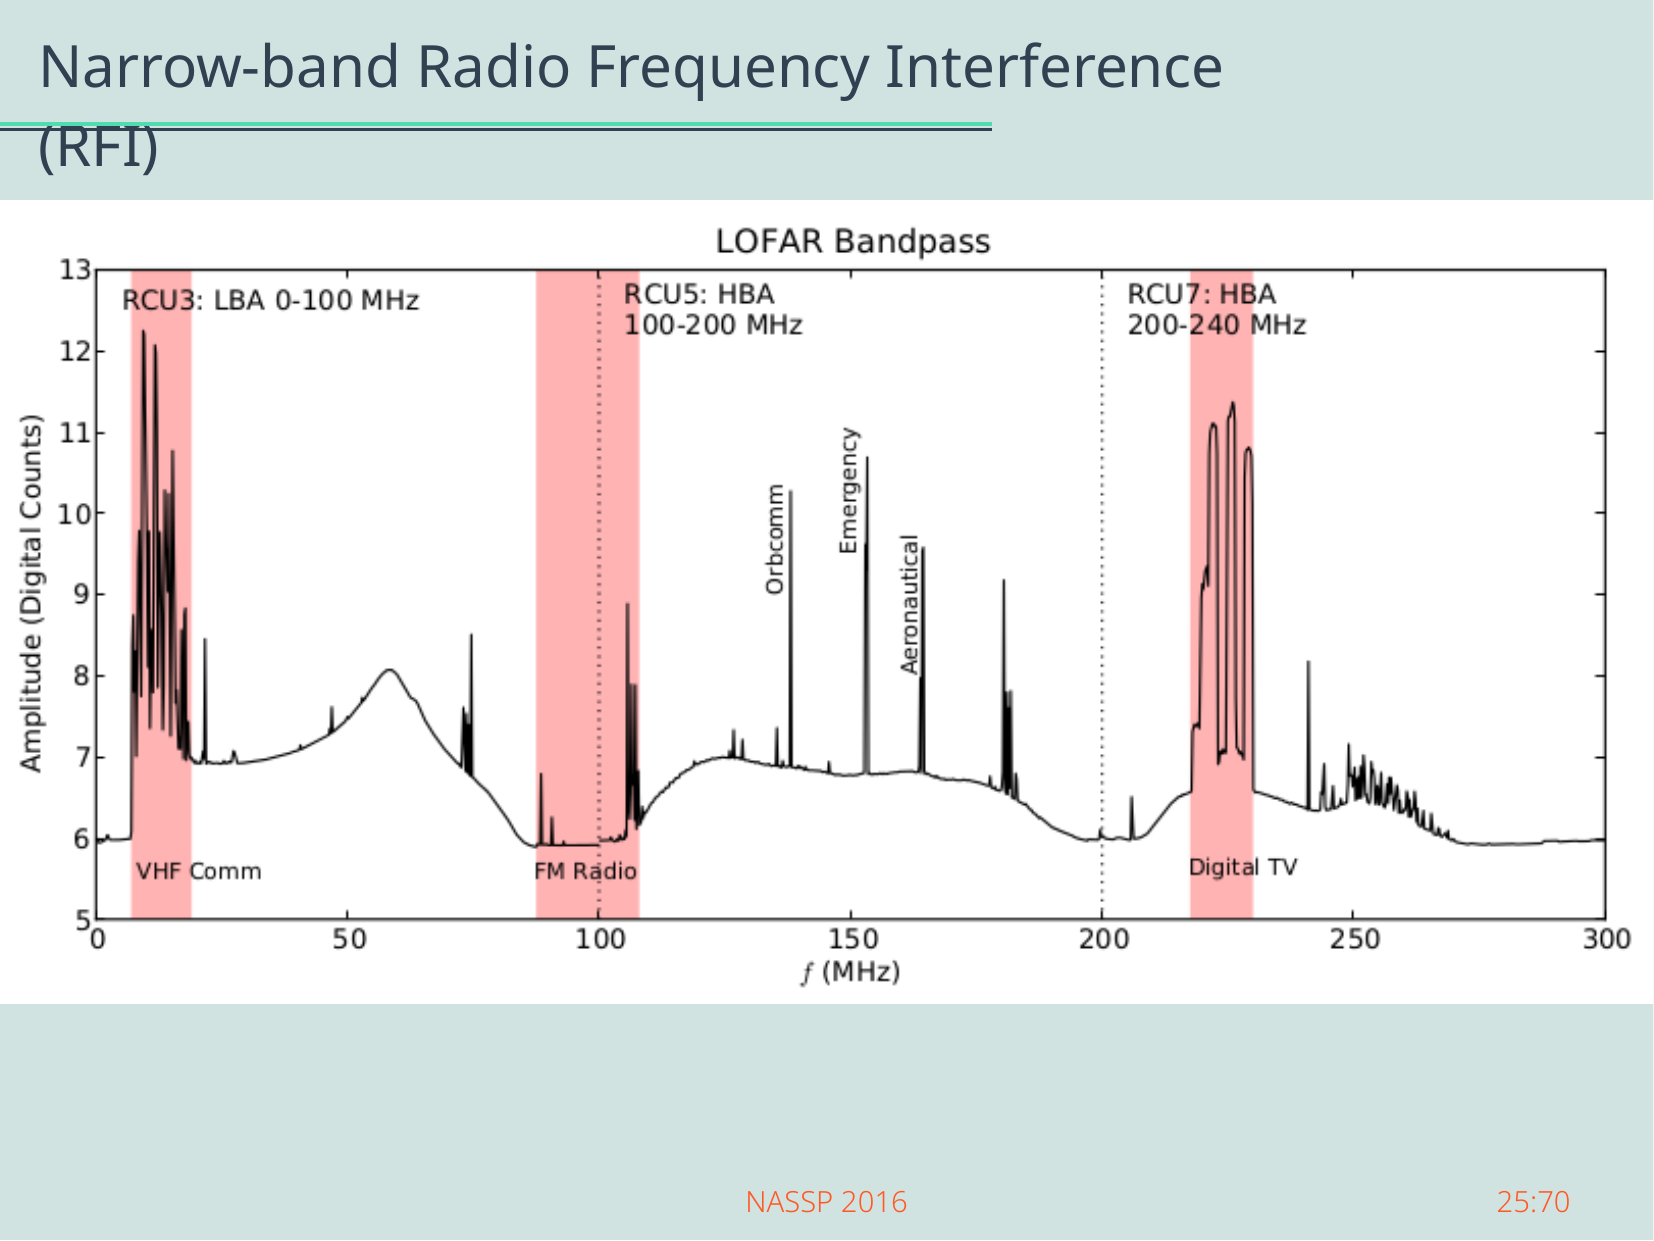

Narrow-band Radio Frequency Interference (RFI)
NASSP 2016
25